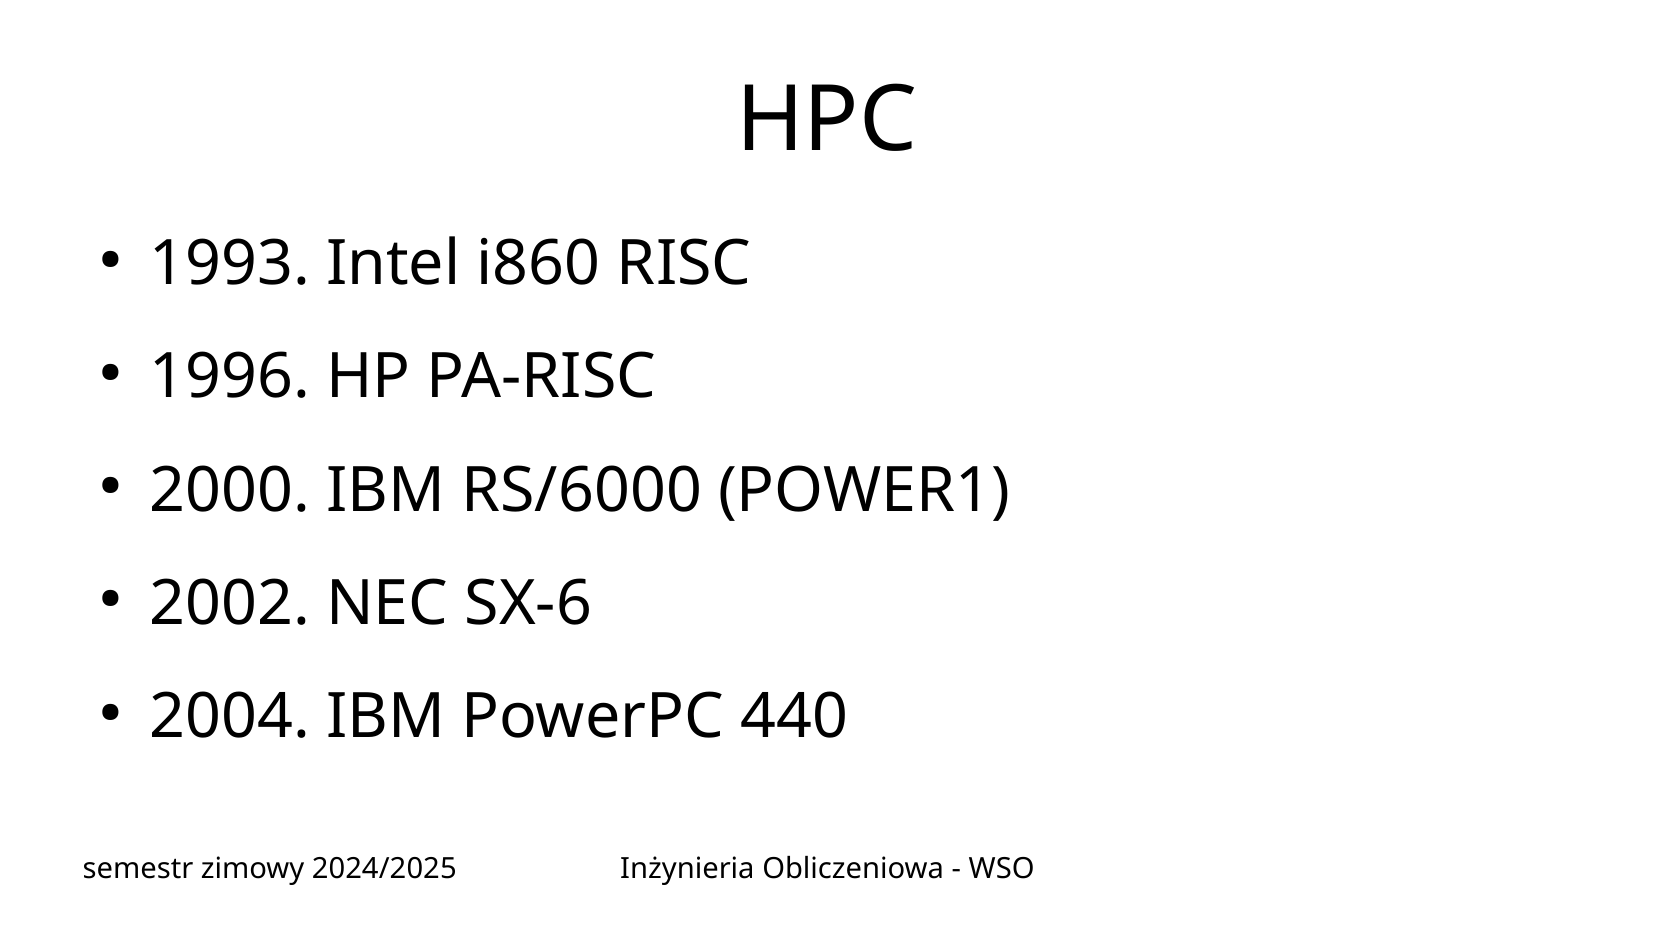

# HPC
1993. Intel i860 RISC
1996. HP PA-RISC
2000. IBM RS/6000 (POWER1)
2002. NEC SX-6
2004. IBM PowerPC 440
semestr zimowy 2024/2025
Inżynieria Obliczeniowa - WSO